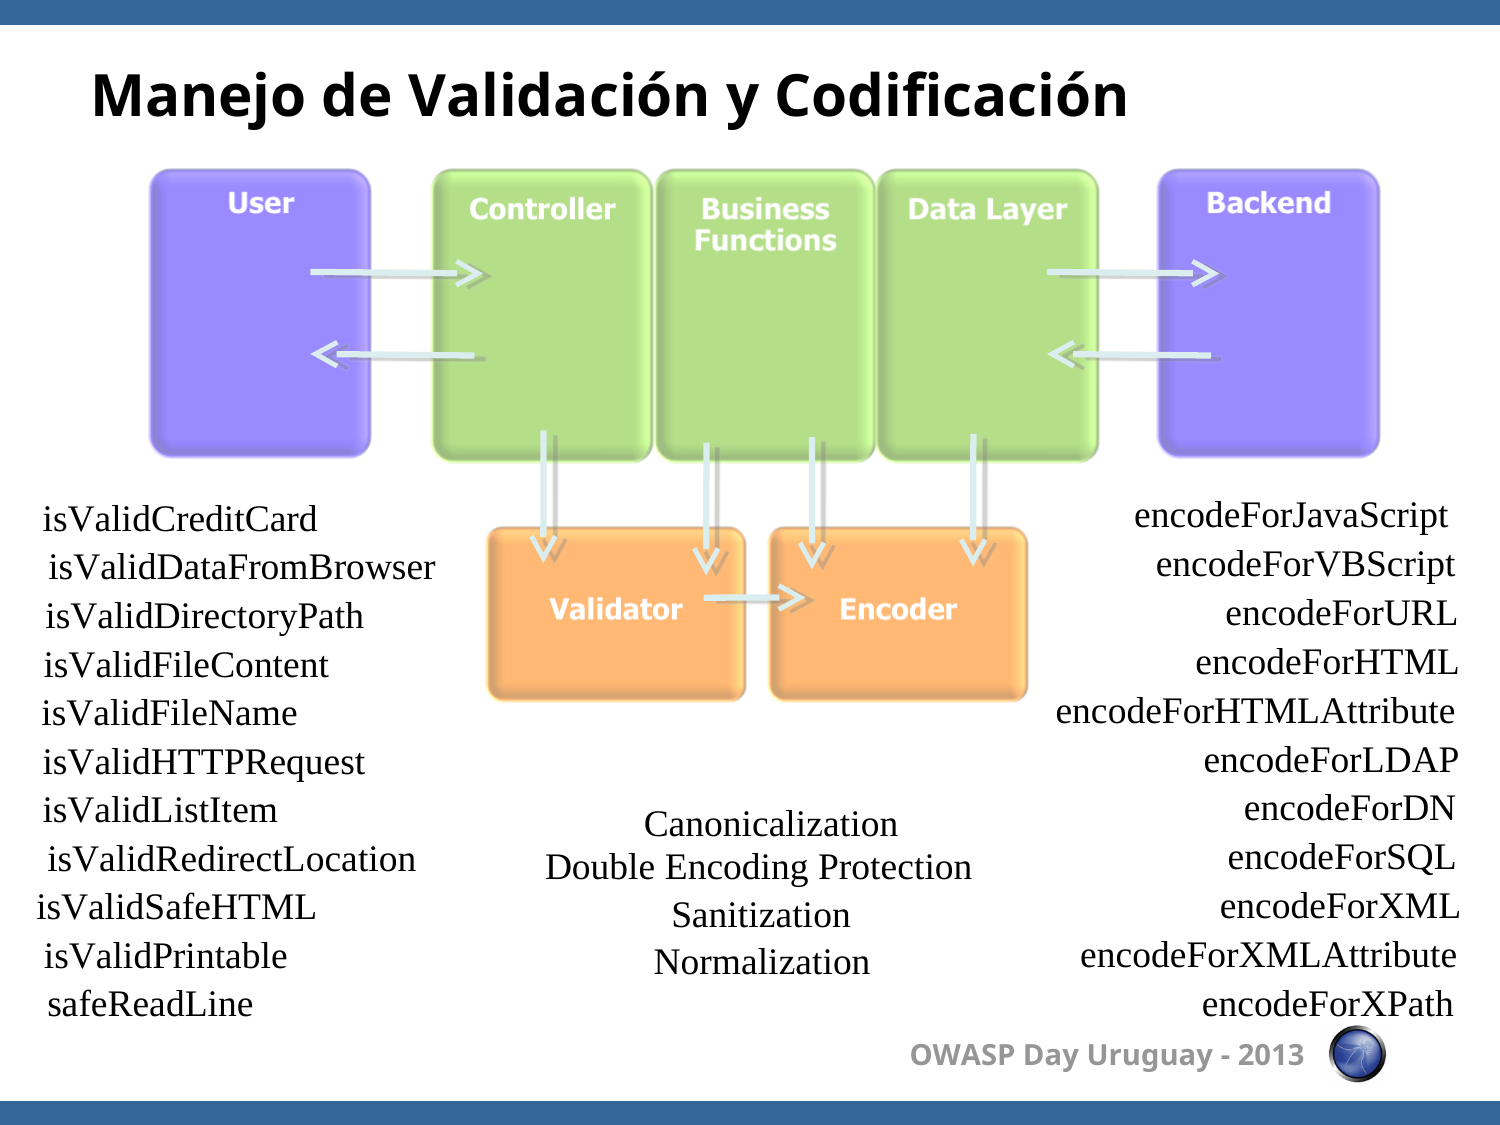

# Manejo de Validación y Codificación
encodeForJavaScript
encodeForVBScript
encodeForURL
encodeForHTML
encodeForHTMLAttribute
encodeForLDAP
encodeForDN
encodeForSQL
encodeForXML
encodeForXMLAttribute
encodeForXPath
isValidCreditCard
isValidDataFromBrowser
isValidDirectoryPath
isValidFileContent
isValidFileName
isValidHTTPRequest
isValidListItem
isValidRedirectLocation
isValidSafeHTML
isValidPrintable
safeReadLine
Canonicalization
Double Encoding Protection
Sanitization
Normalization